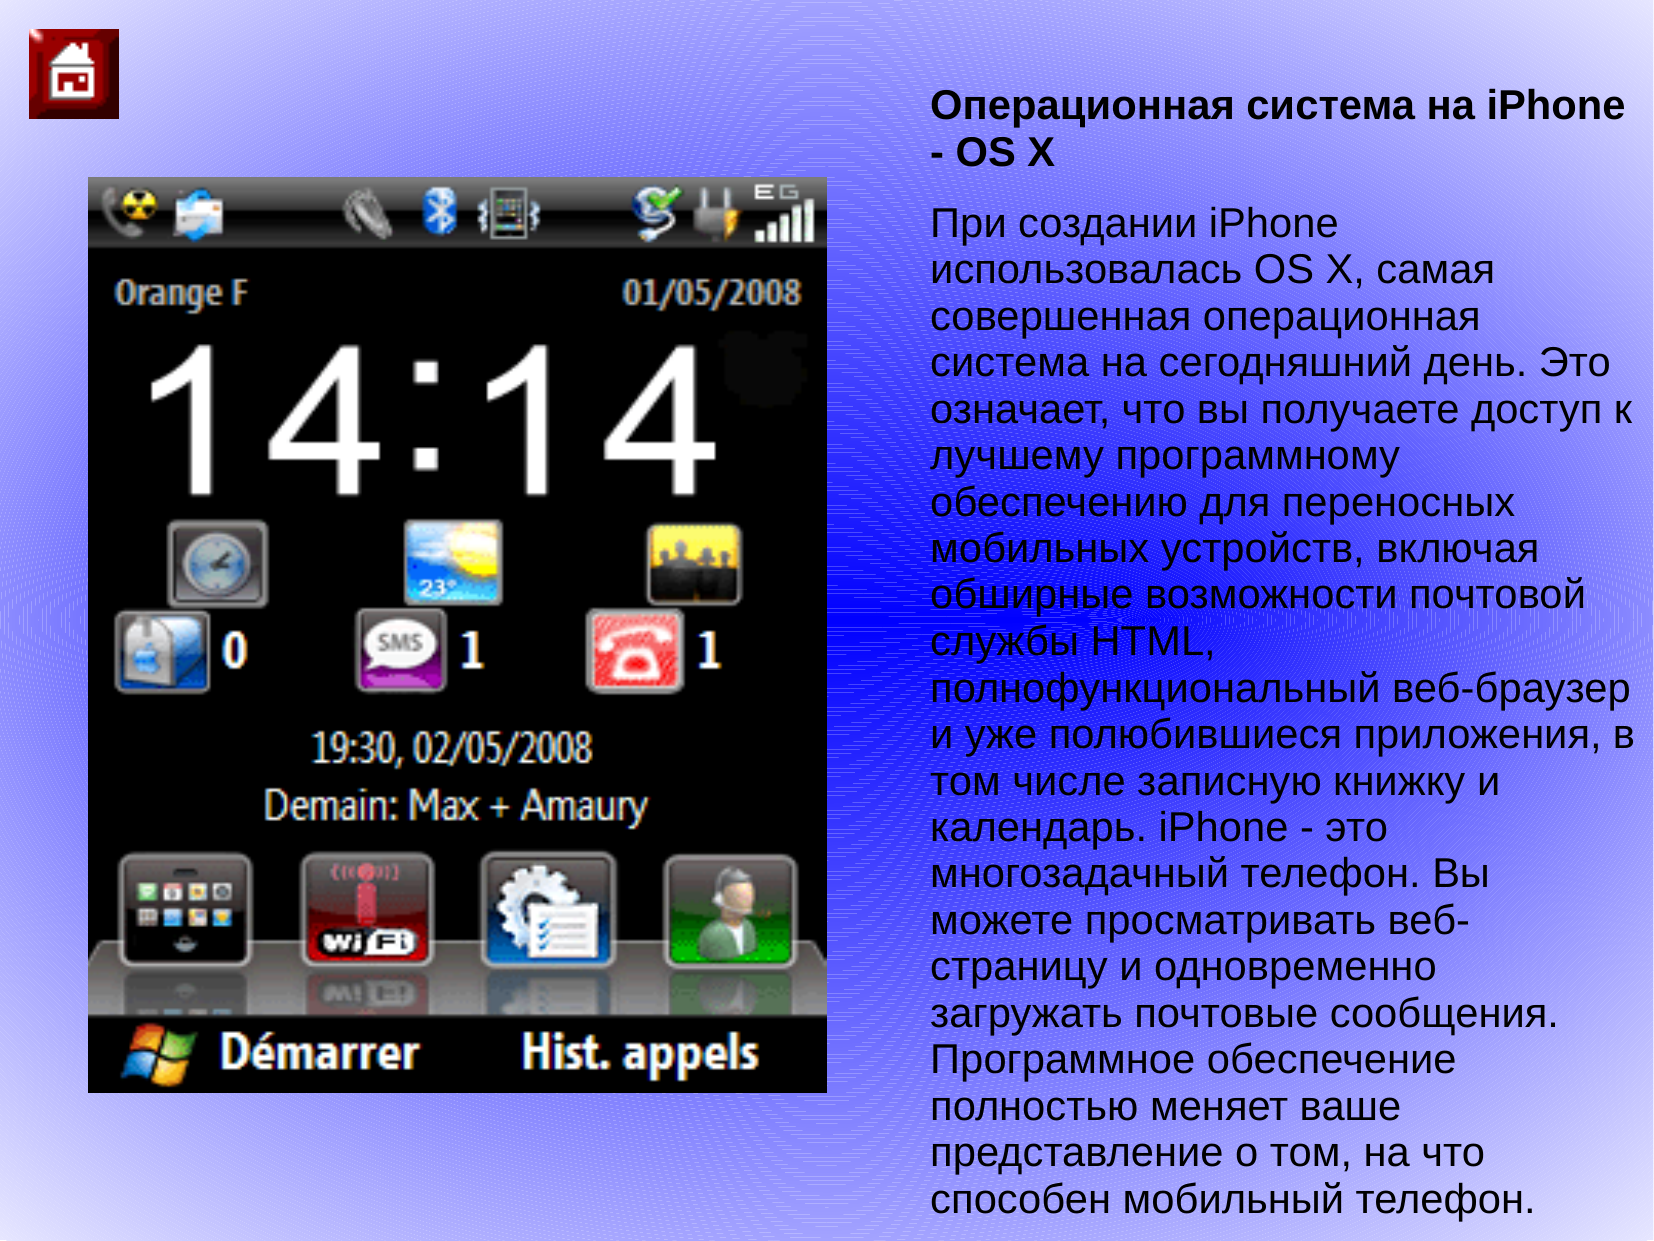

Операционная система на iPhone - OS X
При создании iPhone использовалась OS X, самая совершенная операционная система на сегодняшний день. Это означает, что вы получаете доступ к лучшему программному обеспечению для переносных мобильных устройств, включая обширные возможности почтовой службы HTML, полнофункциональный веб-браузер и уже полюбившиеся приложения, в том числе записную книжку и календарь. iPhone - это многозадачный телефон. Вы можете просматривать веб-страницу и одновременно загружать почтовые сообщения. Программное обеспечение полностью меняет ваше представление о том, на что способен мобильный телефон.